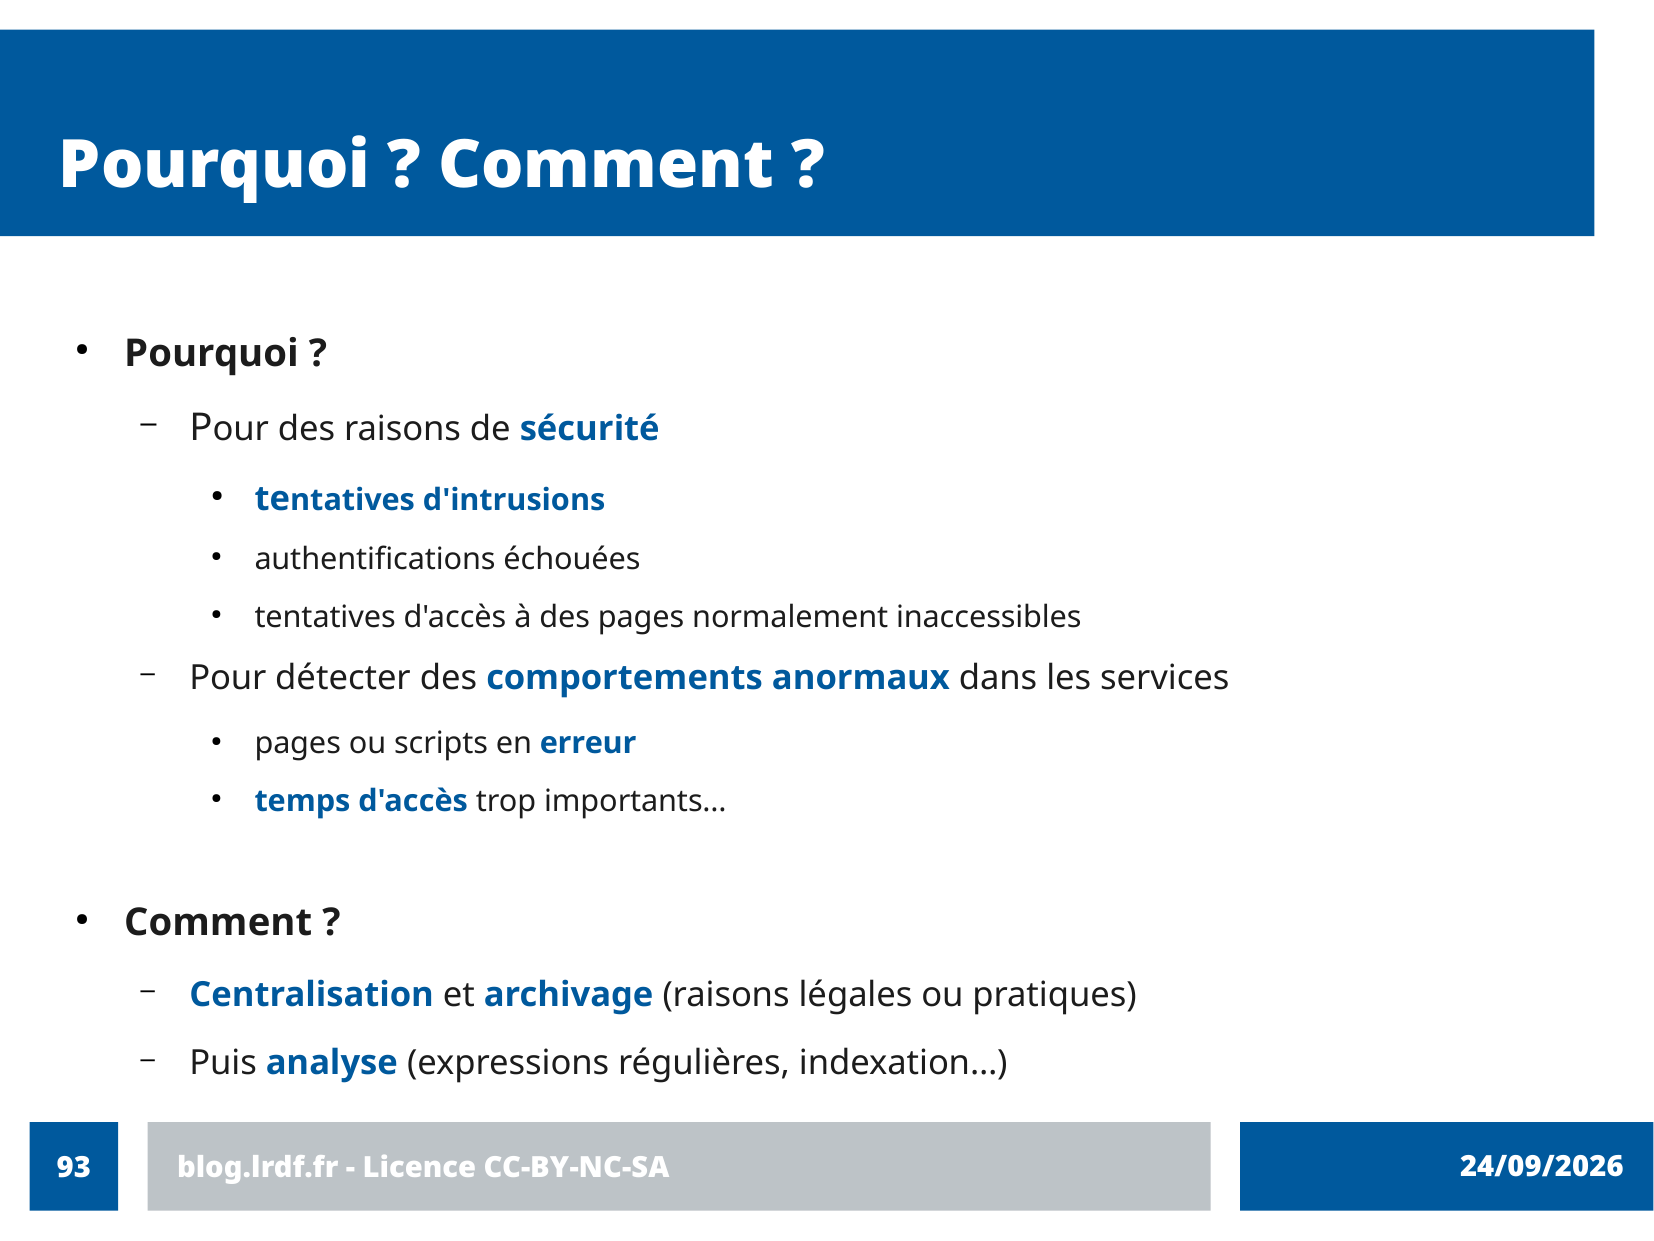

# Pourquoi ? Comment ?
Pourquoi ?
Pour des raisons de sécurité
tentatives d'intrusions
authentifications échouées
tentatives d'accès à des pages normalement inaccessibles
Pour détecter des comportements anormaux dans les services
pages ou scripts en erreur
temps d'accès trop importants…
Comment ?
Centralisation et archivage (raisons légales ou pratiques)
Puis analyse (expressions régulières, indexation…)
93
blog.lrdf.fr - Licence CC-BY-NC-SA